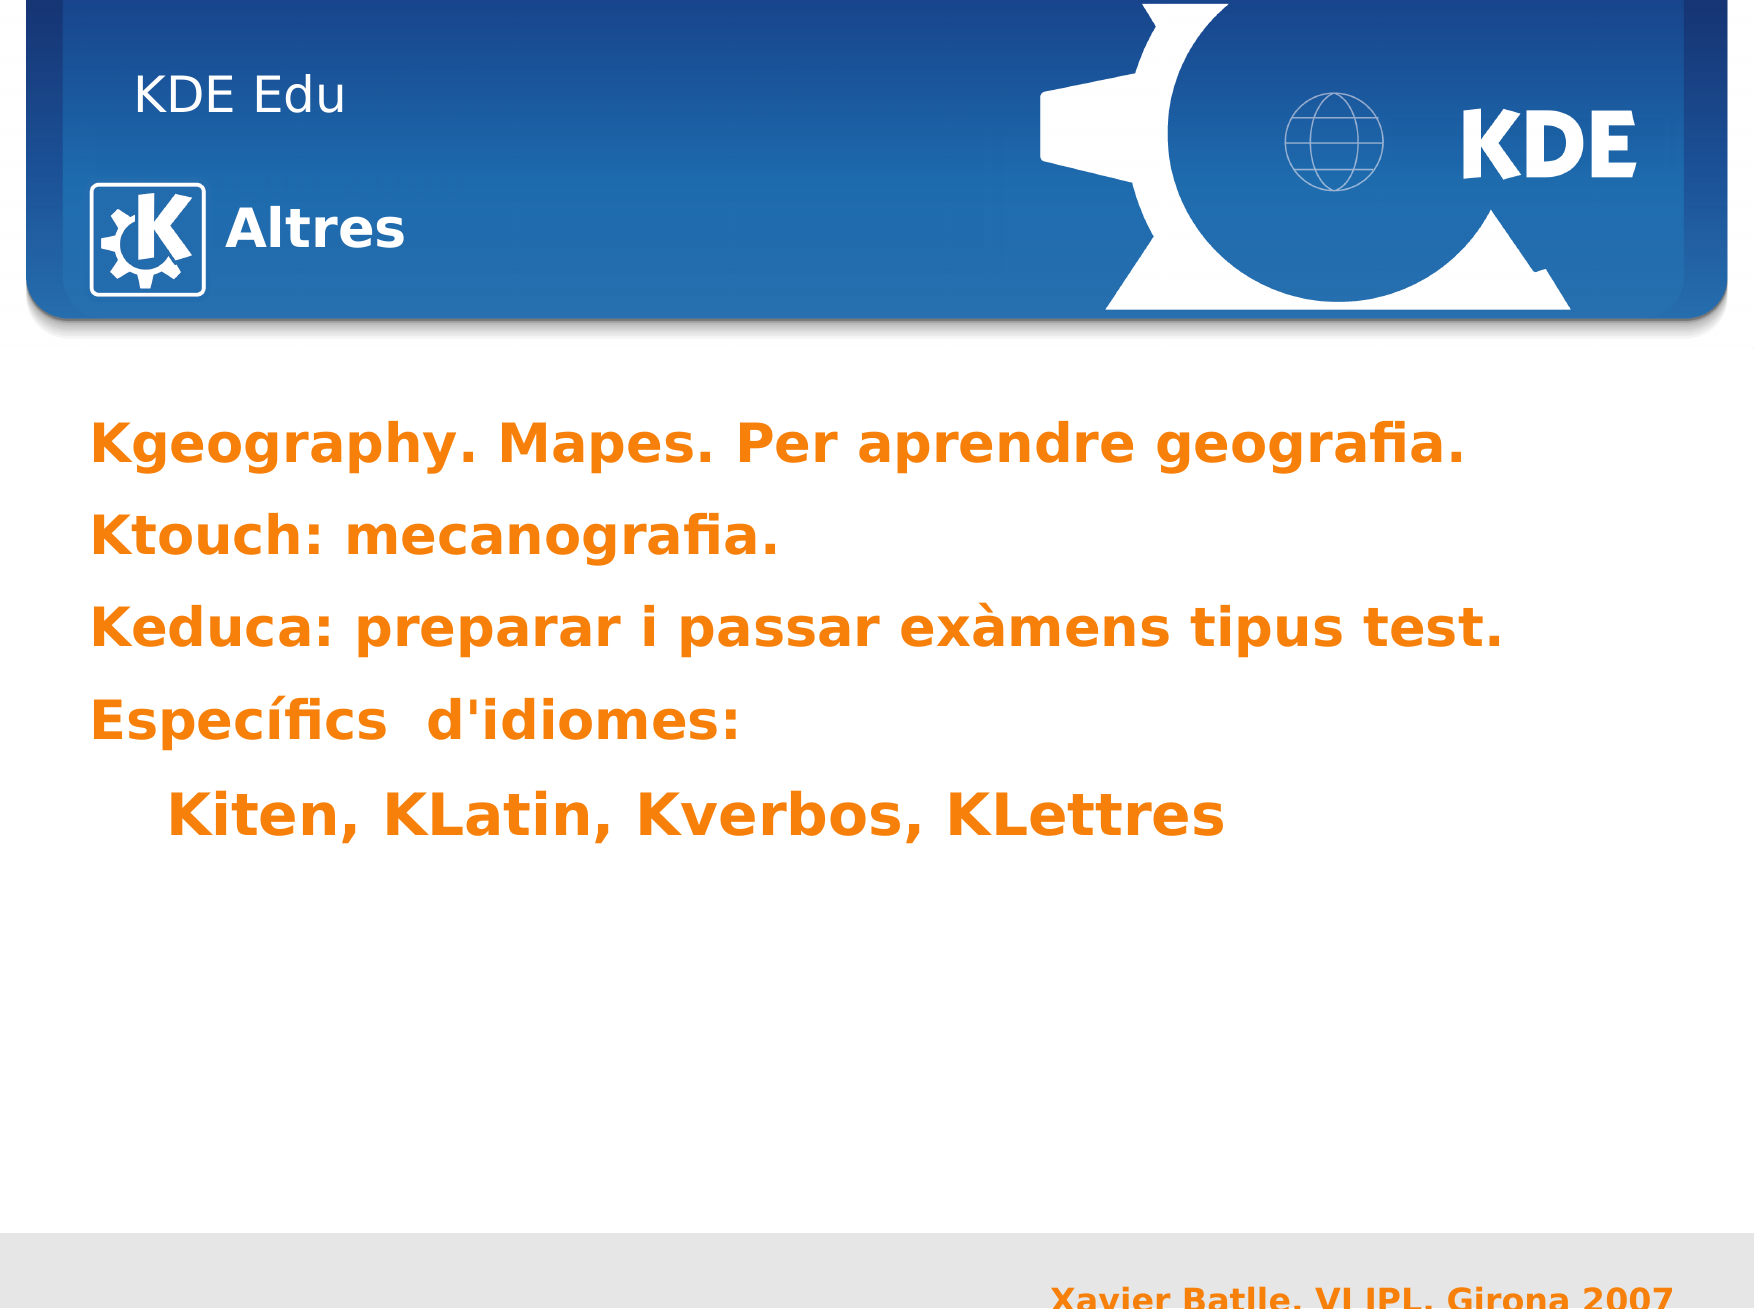

# Altres
Kgeography. Mapes. Per aprendre geografia.
Ktouch: mecanografia.
Keduca: preparar i passar exàmens tipus test.
Específics d'idiomes:
Kiten, KLatin, Kverbos, KLettres